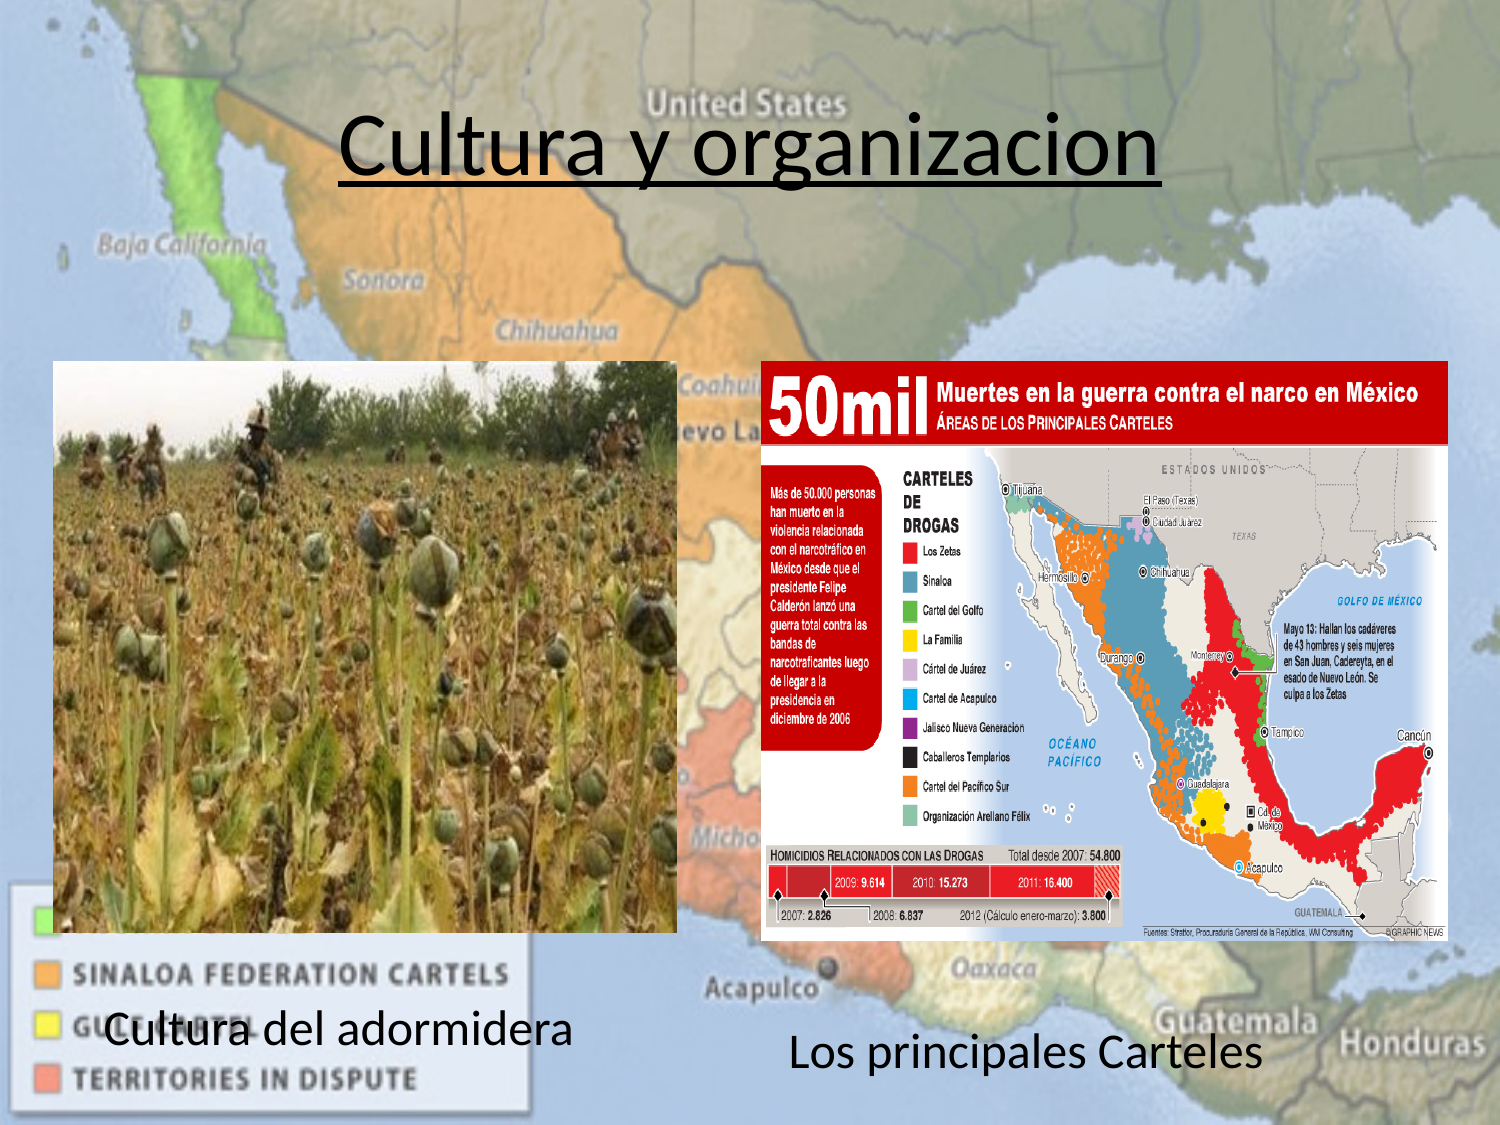

# Cultura y organizacion
Cultura del adormidera
Los principales Carteles